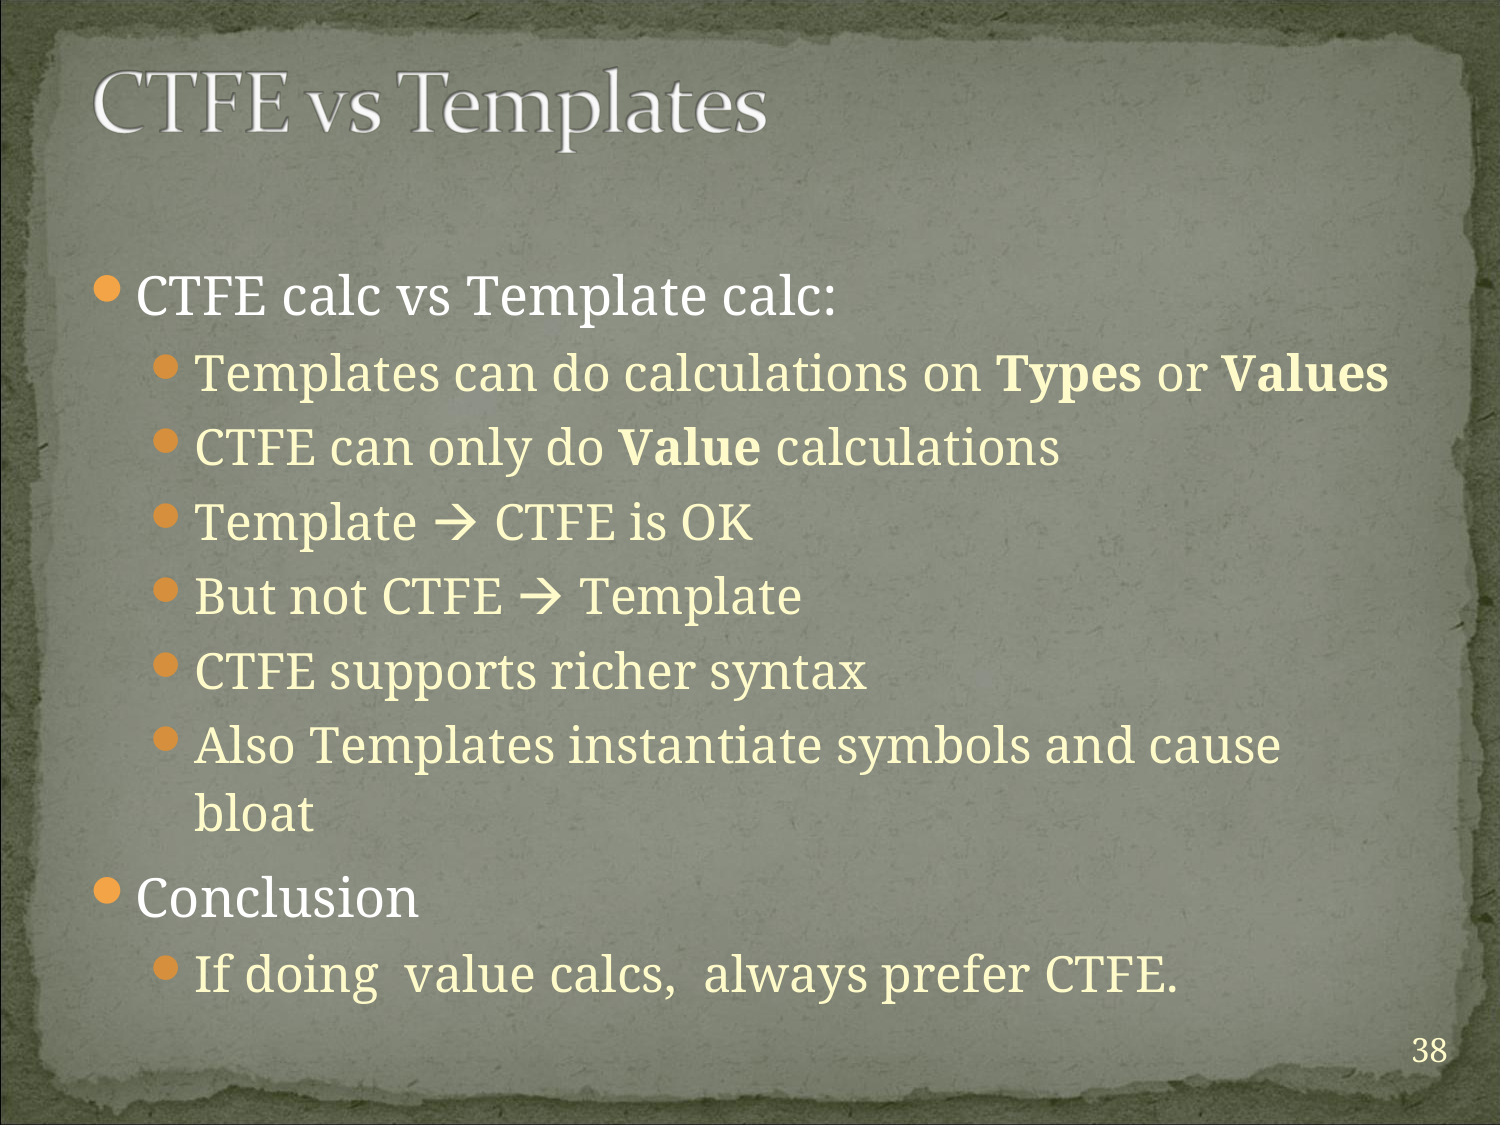

# CTFE calc vs Template calc:
Templates can do calculations on Types or Values
CTFE can only do Value calculations
Template  CTFE is OK
But not CTFE  Template
CTFE supports richer syntax
Also Templates instantiate symbols and cause bloat
Conclusion
If doing value calcs, always prefer CTFE.